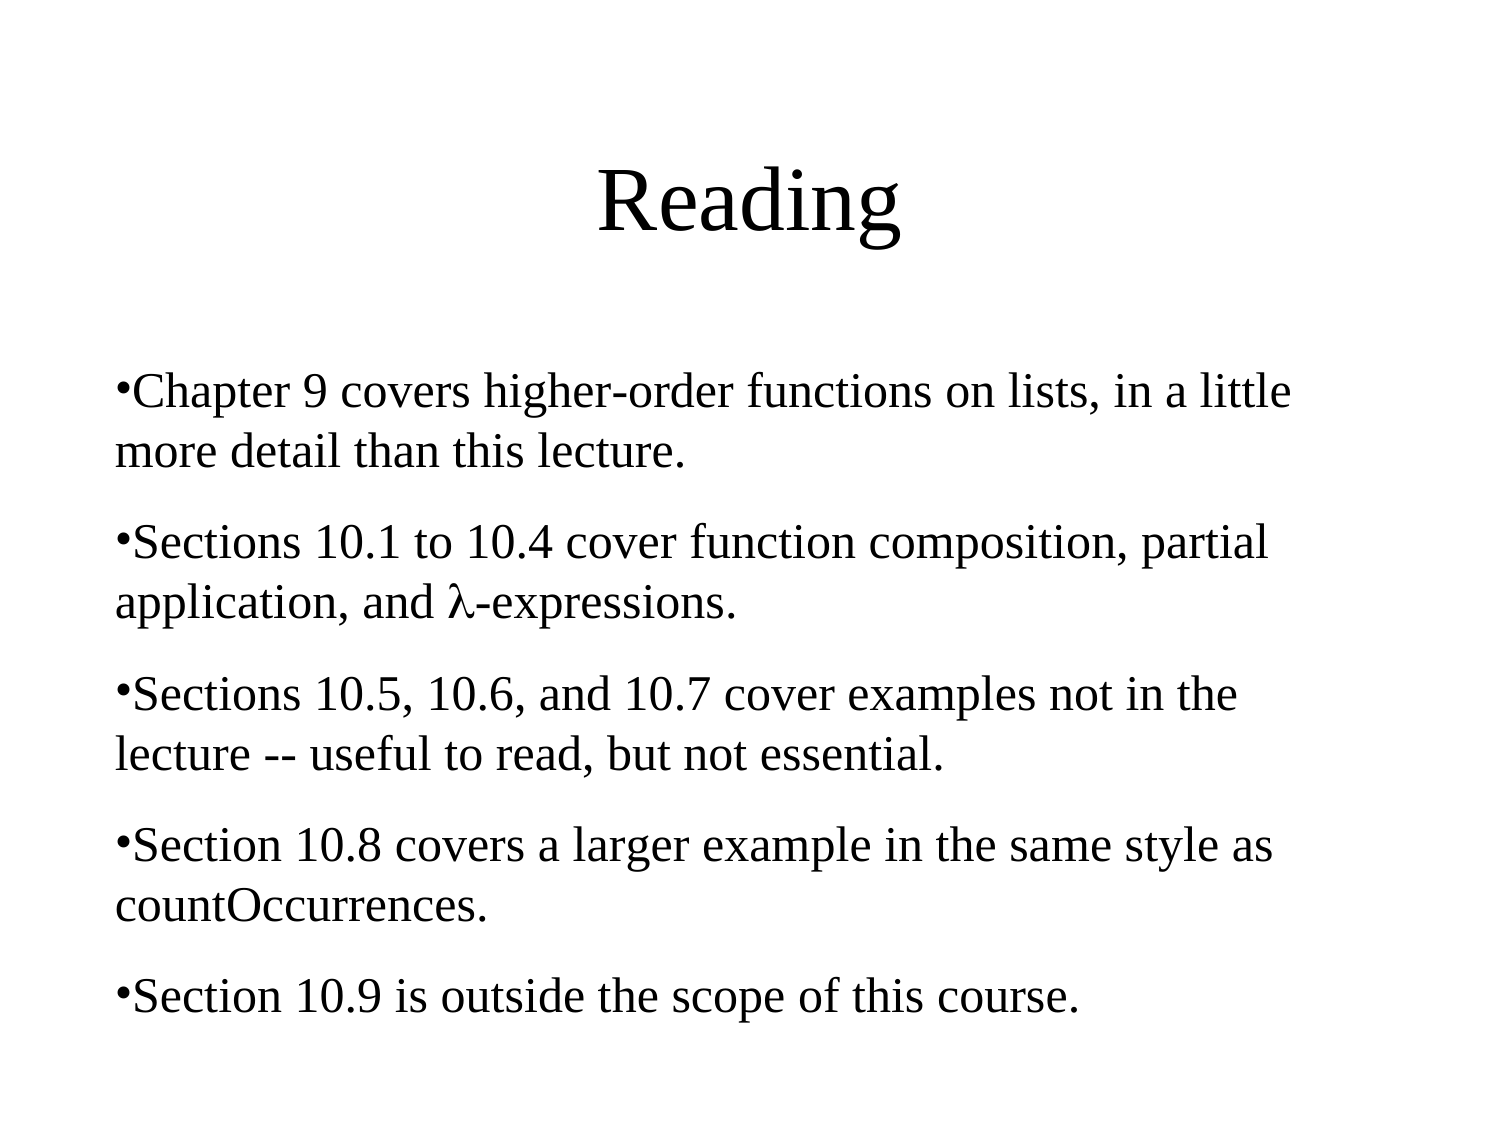

# Reading
Chapter 9 covers higher-order functions on lists, in a little more detail than this lecture.
Sections 10.1 to 10.4 cover function composition, partial application, and -expressions.
Sections 10.5, 10.6, and 10.7 cover examples not in the lecture -- useful to read, but not essential.
Section 10.8 covers a larger example in the same style as countOccurrences.
Section 10.9 is outside the scope of this course.